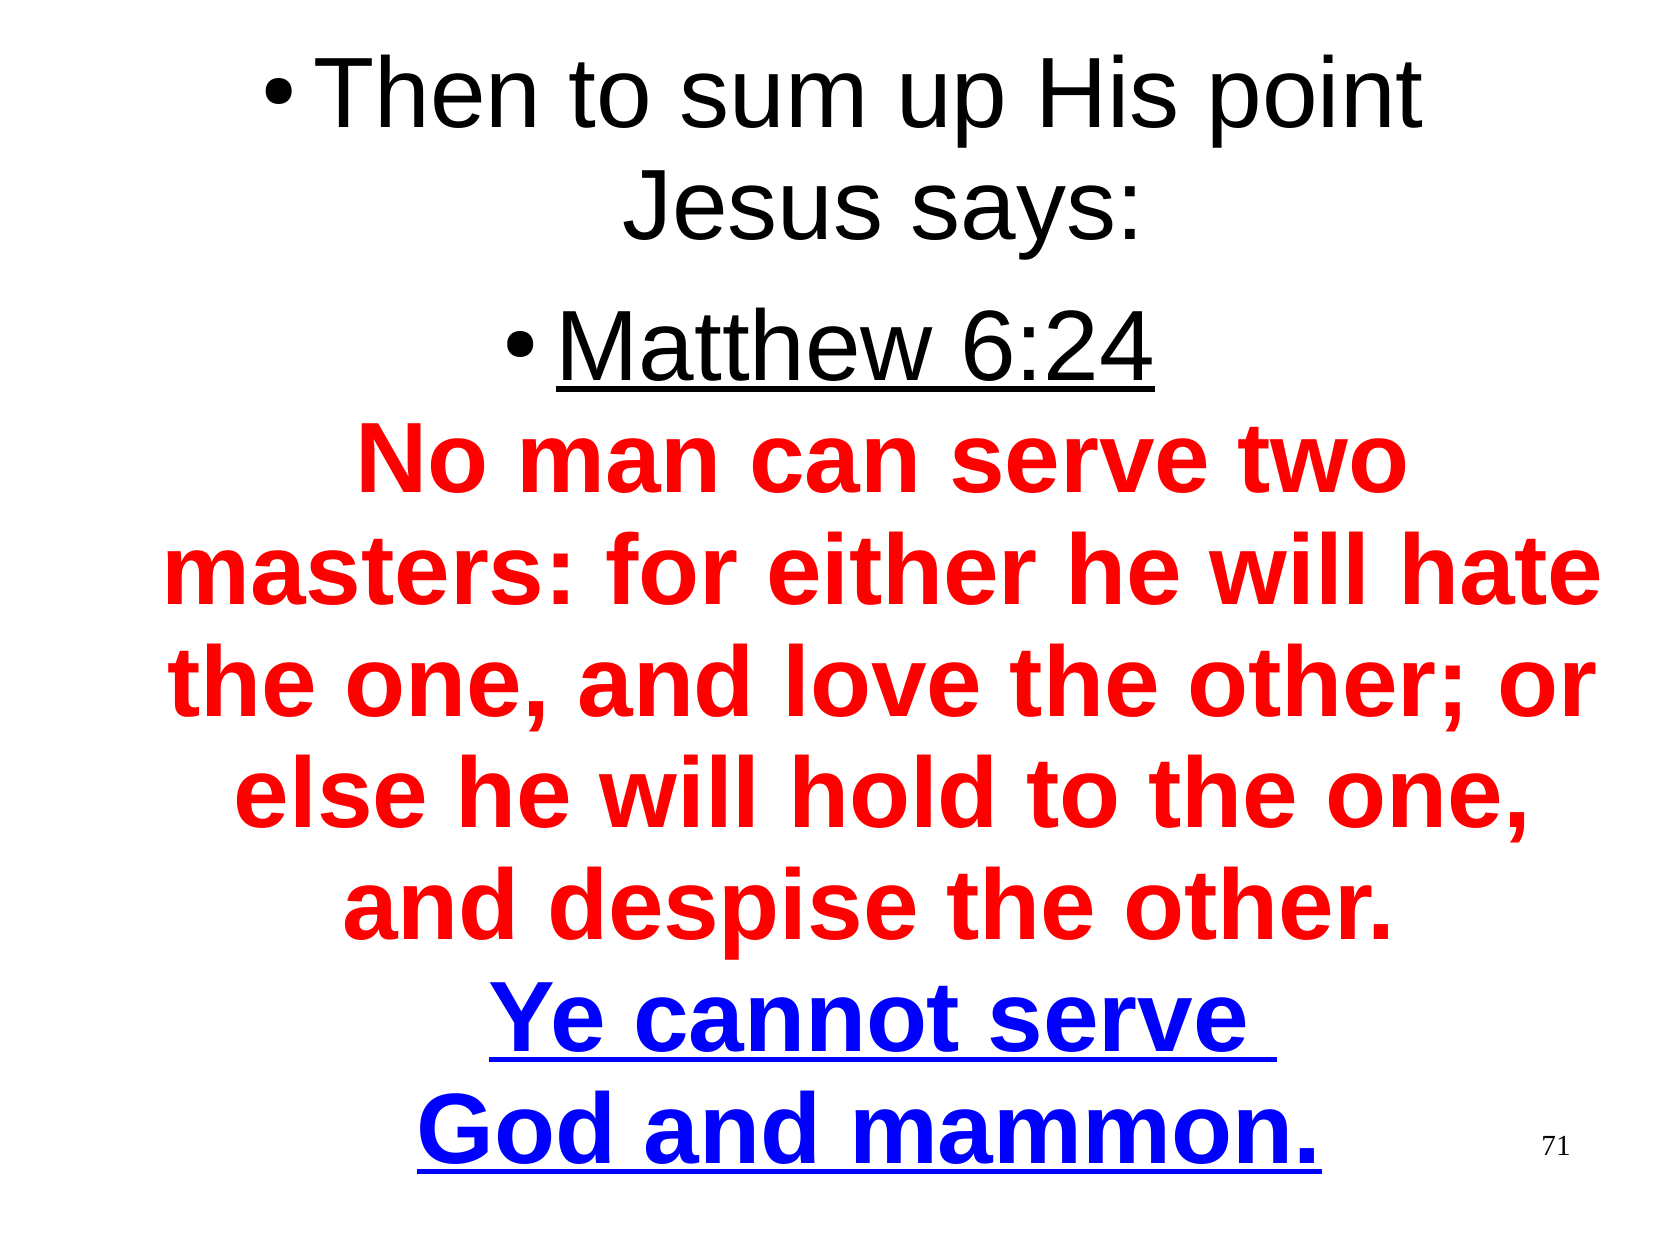

# Then to sum up His point Jesus says:
Matthew 6:24 
No man can serve two masters: for either he will hate the one, and love the other; or else he will hold to the one, and despise the other.
Ye cannot serve
God and mammon.
71